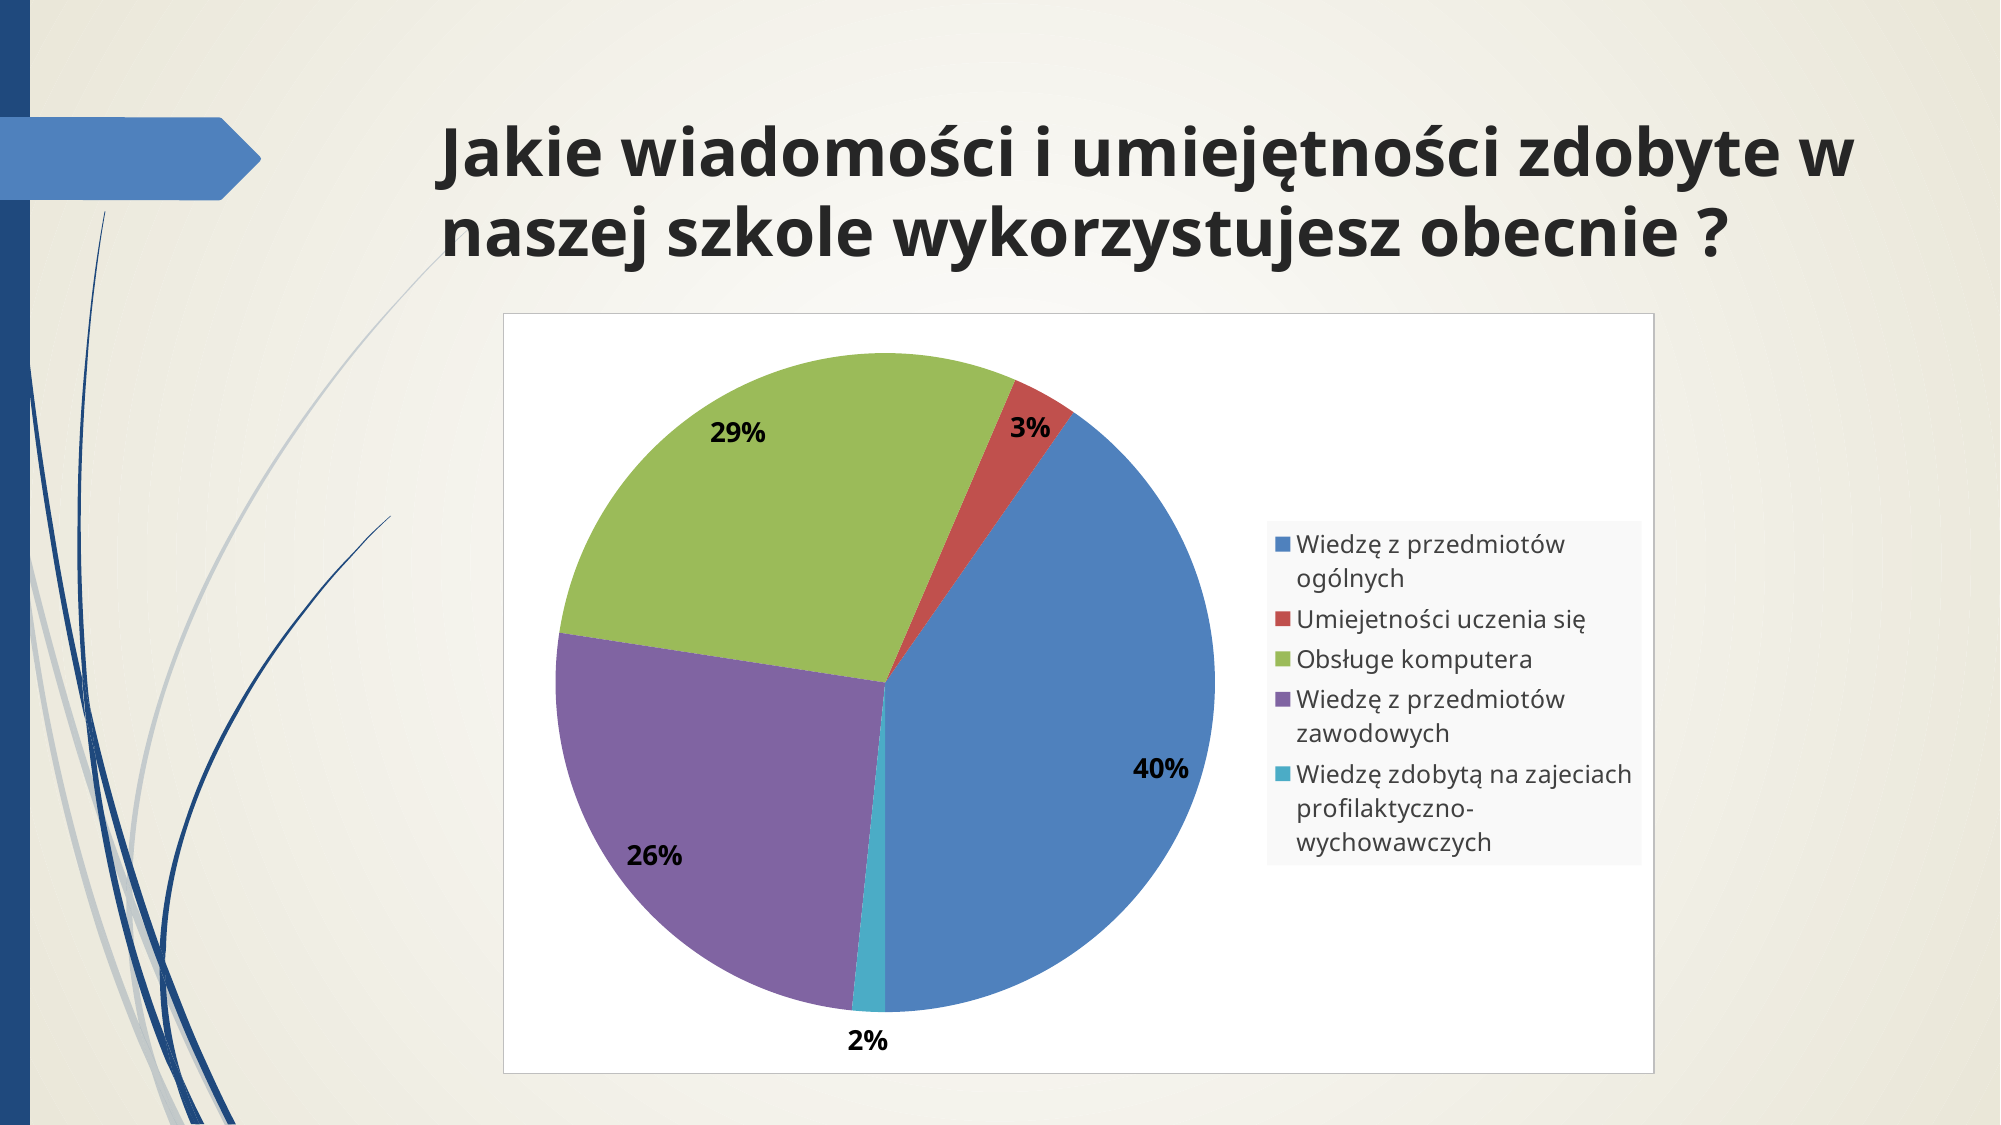

# Jakie wiadomości i umiejętności zdobyte w naszej szkole wykorzystujesz obecnie ?
### Chart
| Category | | | |
|---|---|---|---|
| Wiedzę z przedmiotów ogólnych | 25.0 | 0.0 | 0.0 |
| Umiejetności uczenia się | 2.0 | 0.0 | 0.0 |
| Obsługe komputera | 18.0 | 0.0 | 0.0 |
| Wiedzę z przedmiotów zawodowych | 16.0 | 0.0 | 0.0 |
| Wiedzę zdobytą na zajeciach profilaktyczno-wychowawczych | 1.0 | 0.0 | 0.0 |